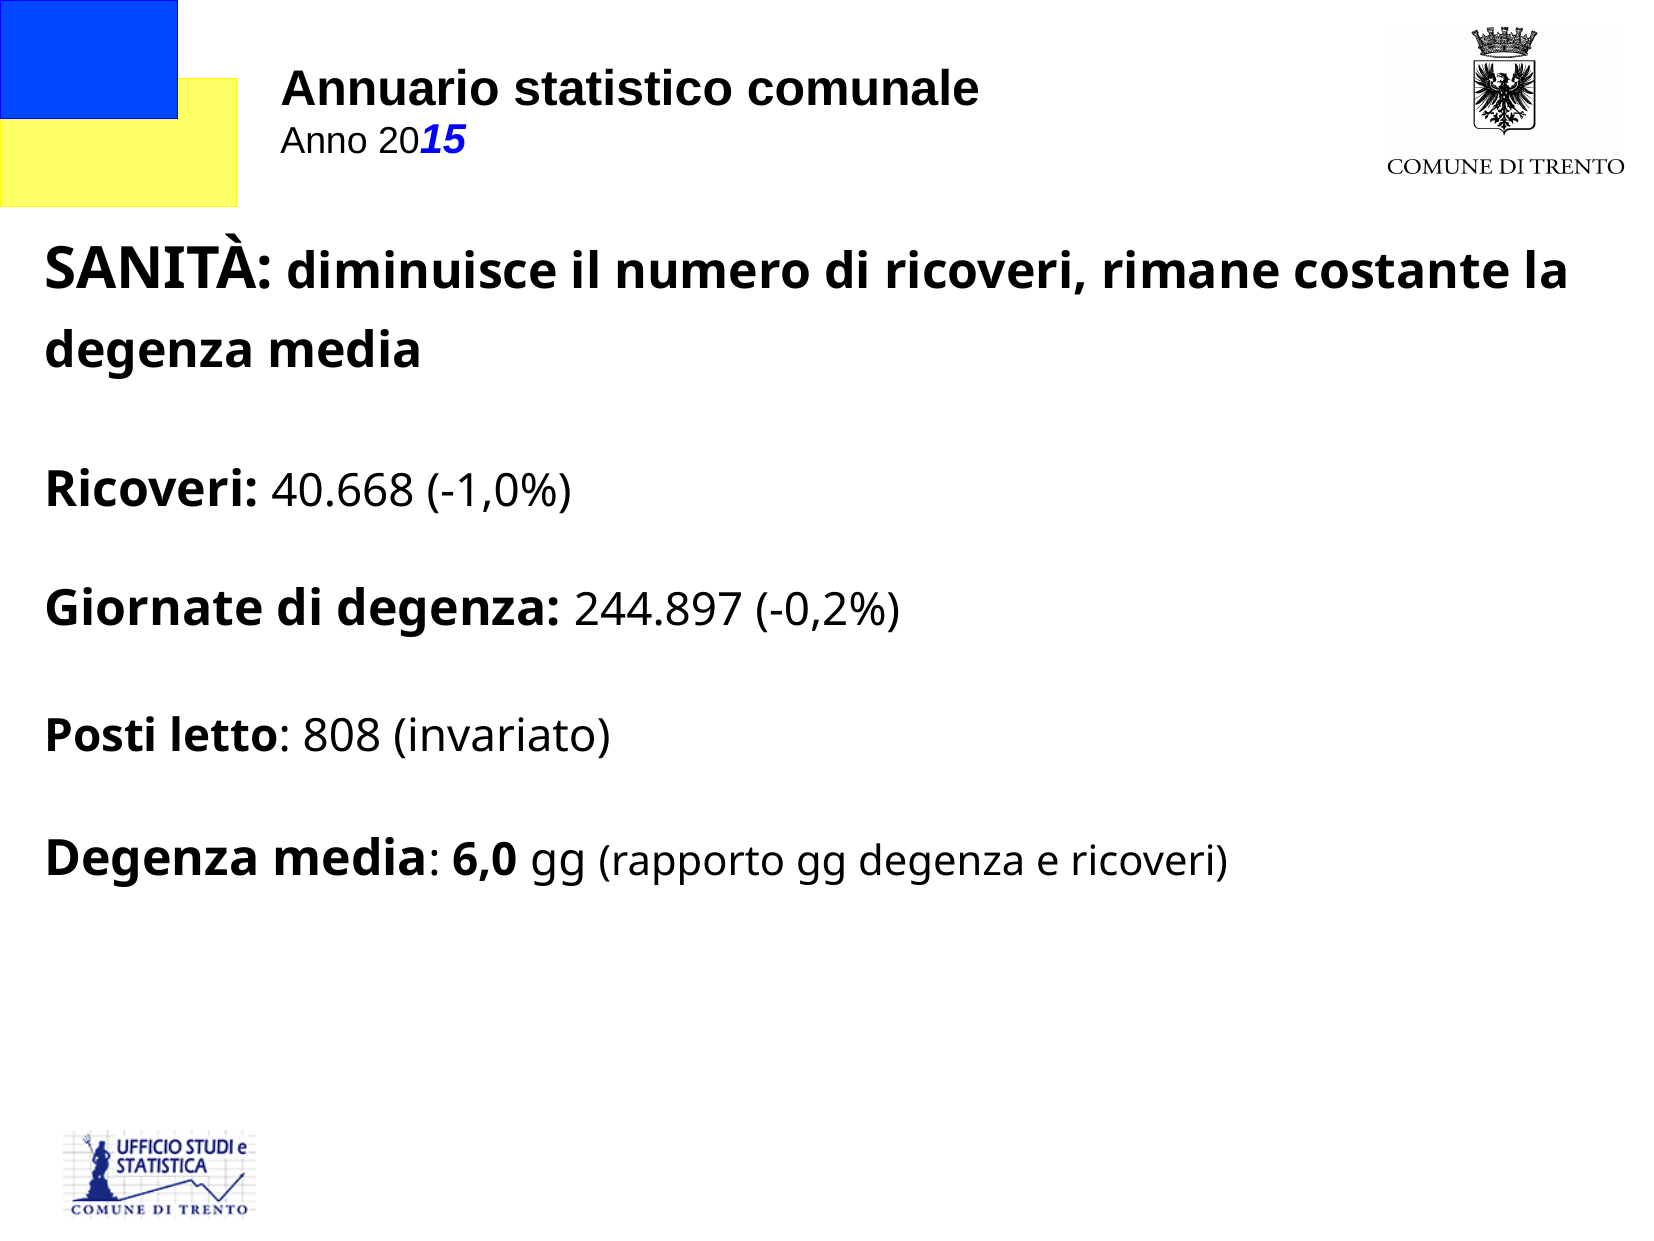

Annuario statistico comunale
Anno 2015
SANITÀ: diminuisce il numero di ricoveri, rimane costante la degenza media
Ricoveri: 40.668 (-1,0%)
Giornate di degenza: 244.897 (-0,2%)
Posti letto: 808 (invariato)
Degenza media: 6,0 gg (rapporto gg degenza e ricoveri)